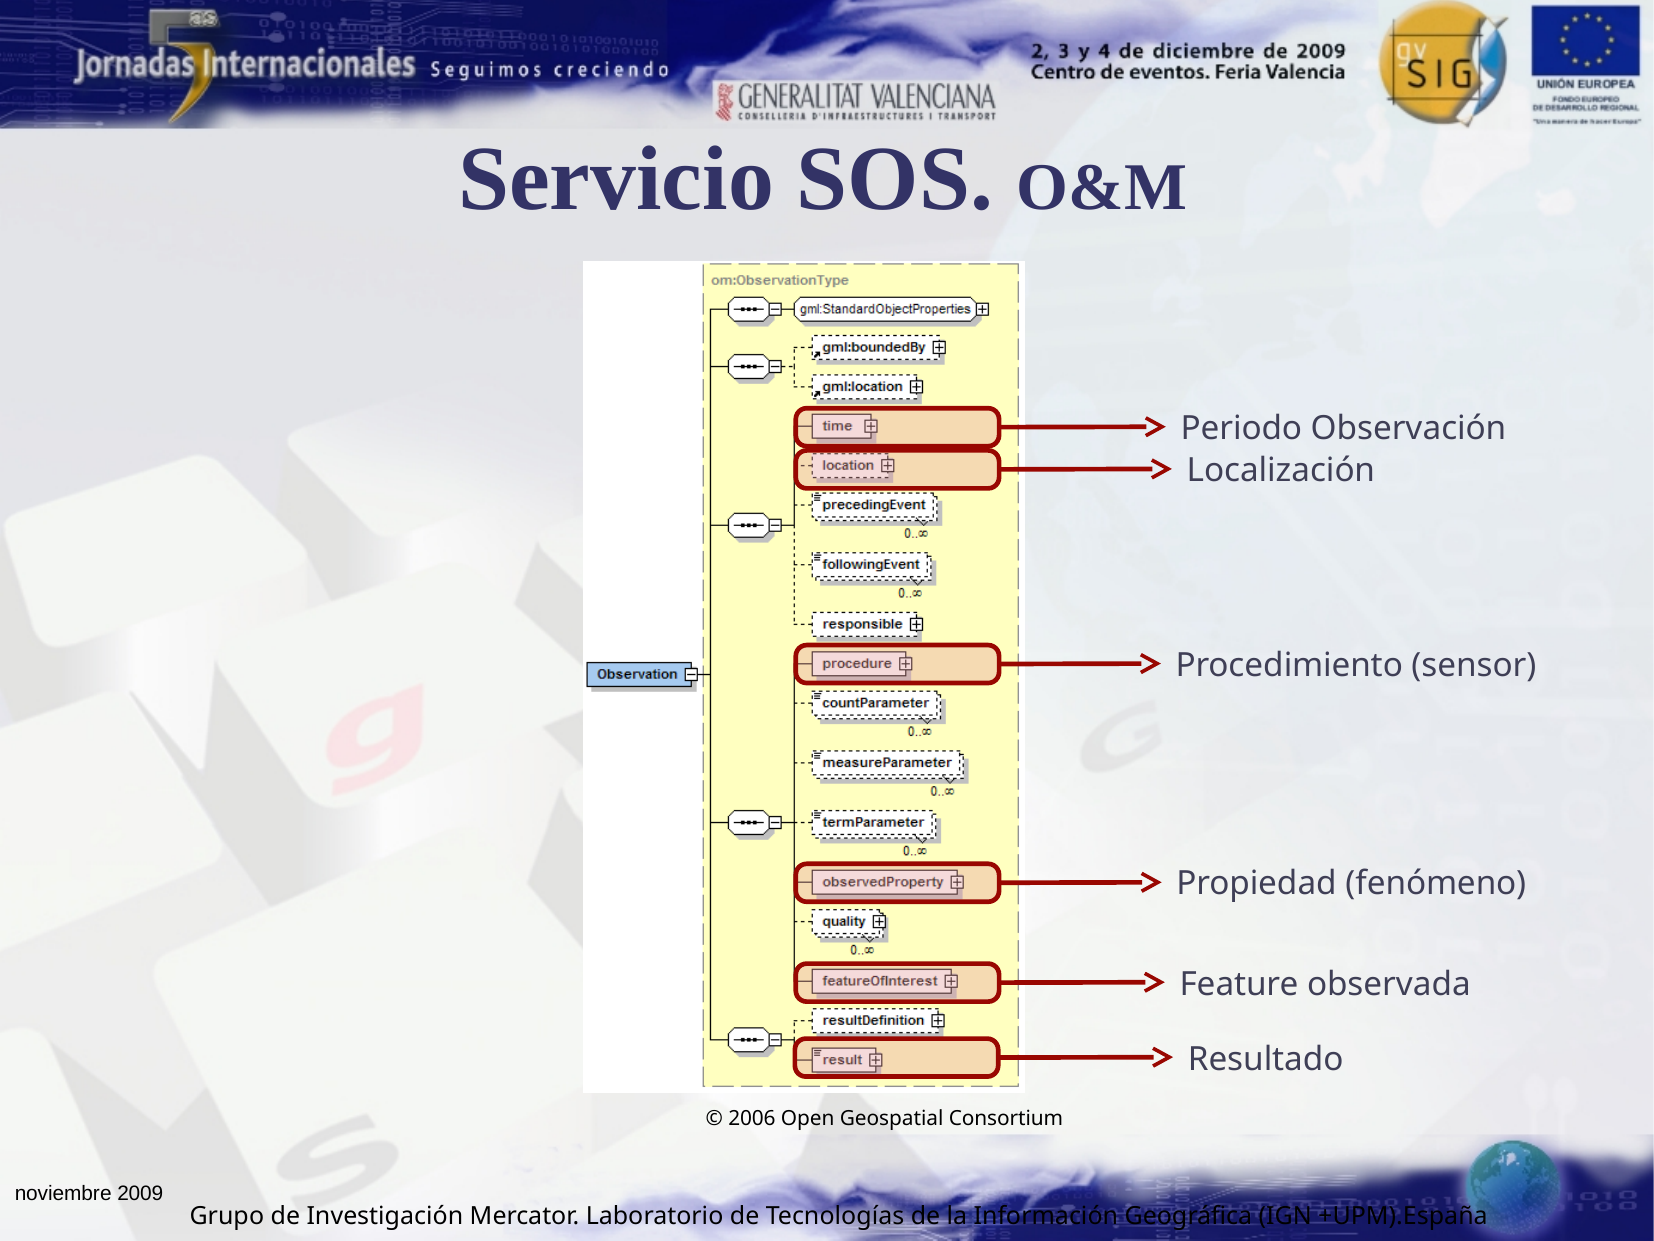

# Servicio SOS. O&M
Periodo Observación
Localización
Procedimiento (sensor)
Propiedad (fenómeno)
Feature observada
Resultado
© 2006 Open Geospatial Consortium
Grupo de Investigación Mercator. Laboratorio de Tecnologías de la Información Geográfica (IGN +UPM).España
noviembre 2009